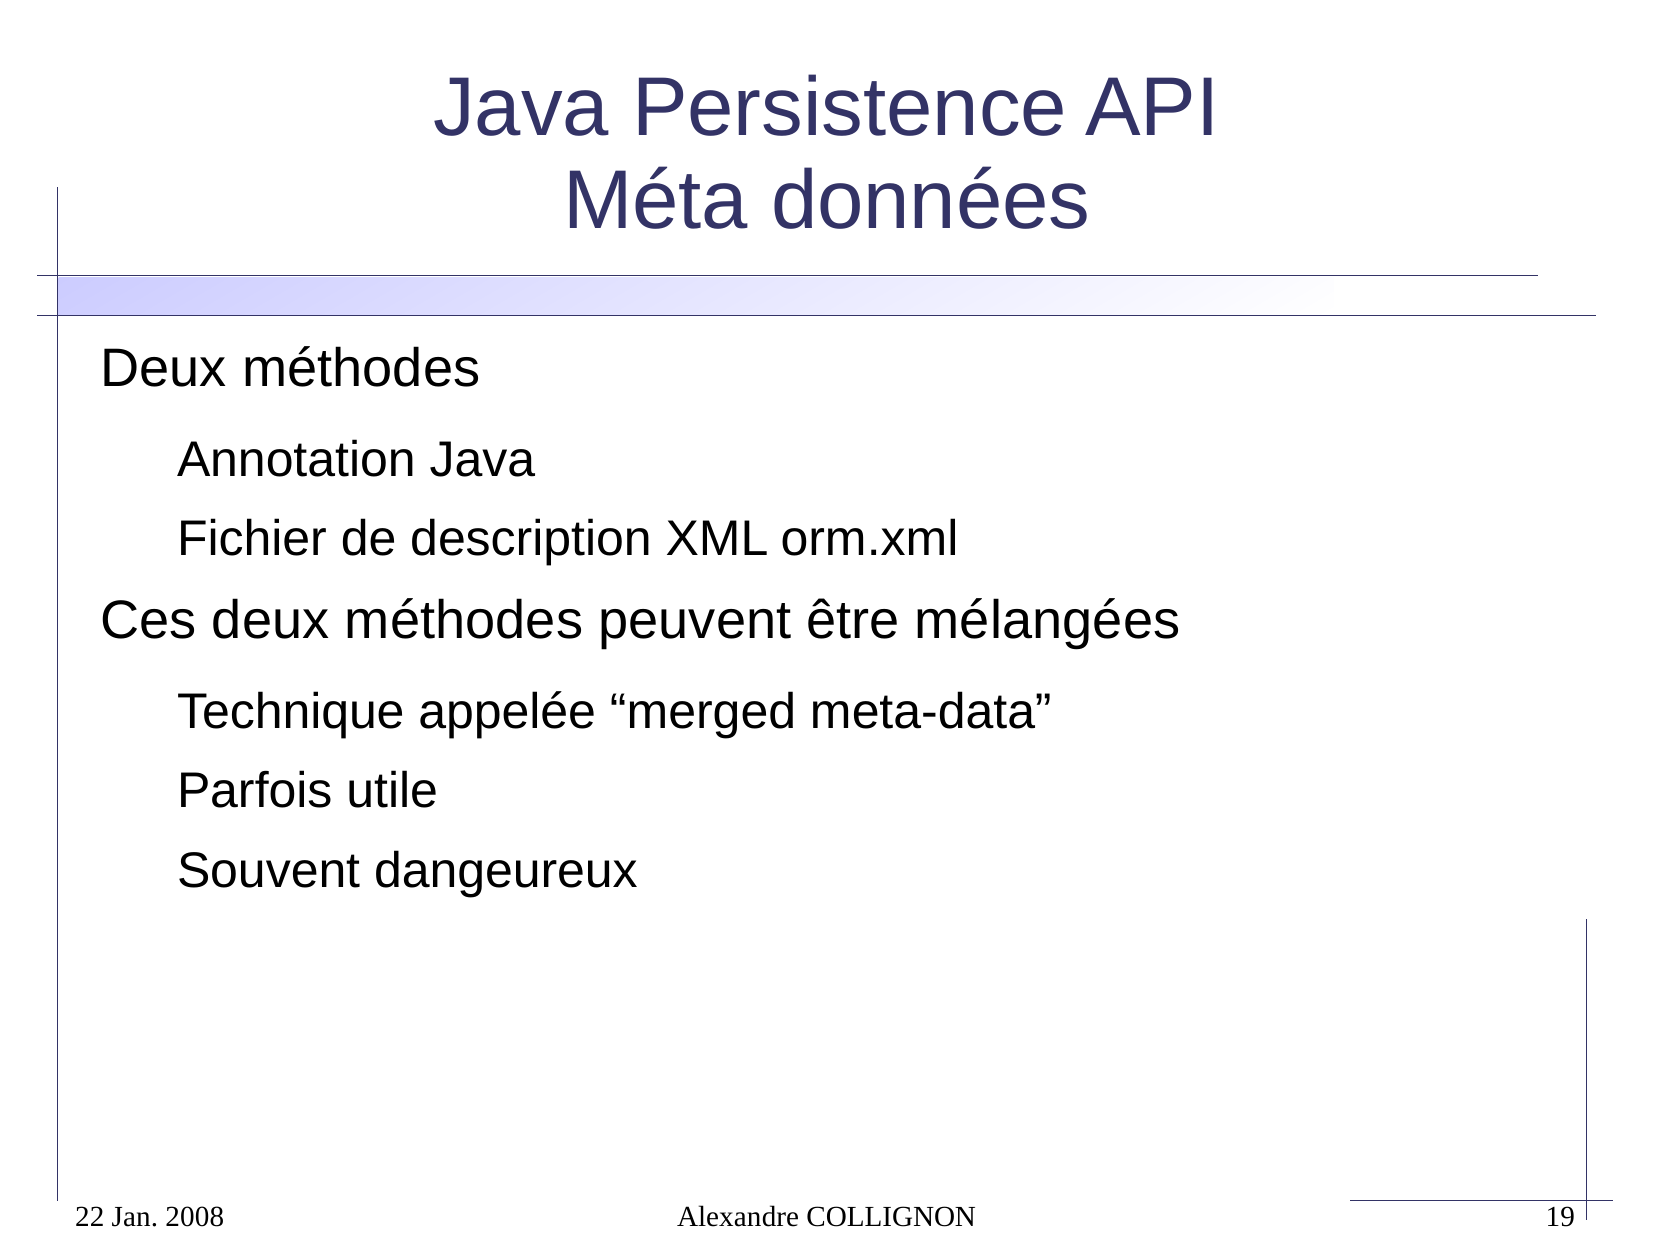

# Java Persistence API Méta données
Deux méthodes
Annotation Java
Fichier de description XML orm.xml
Ces deux méthodes peuvent être mélangées
Technique appelée “merged meta-data”
Parfois utile
Souvent dangeureux
22 Jan. 2008
Alexandre COLLIGNON
19